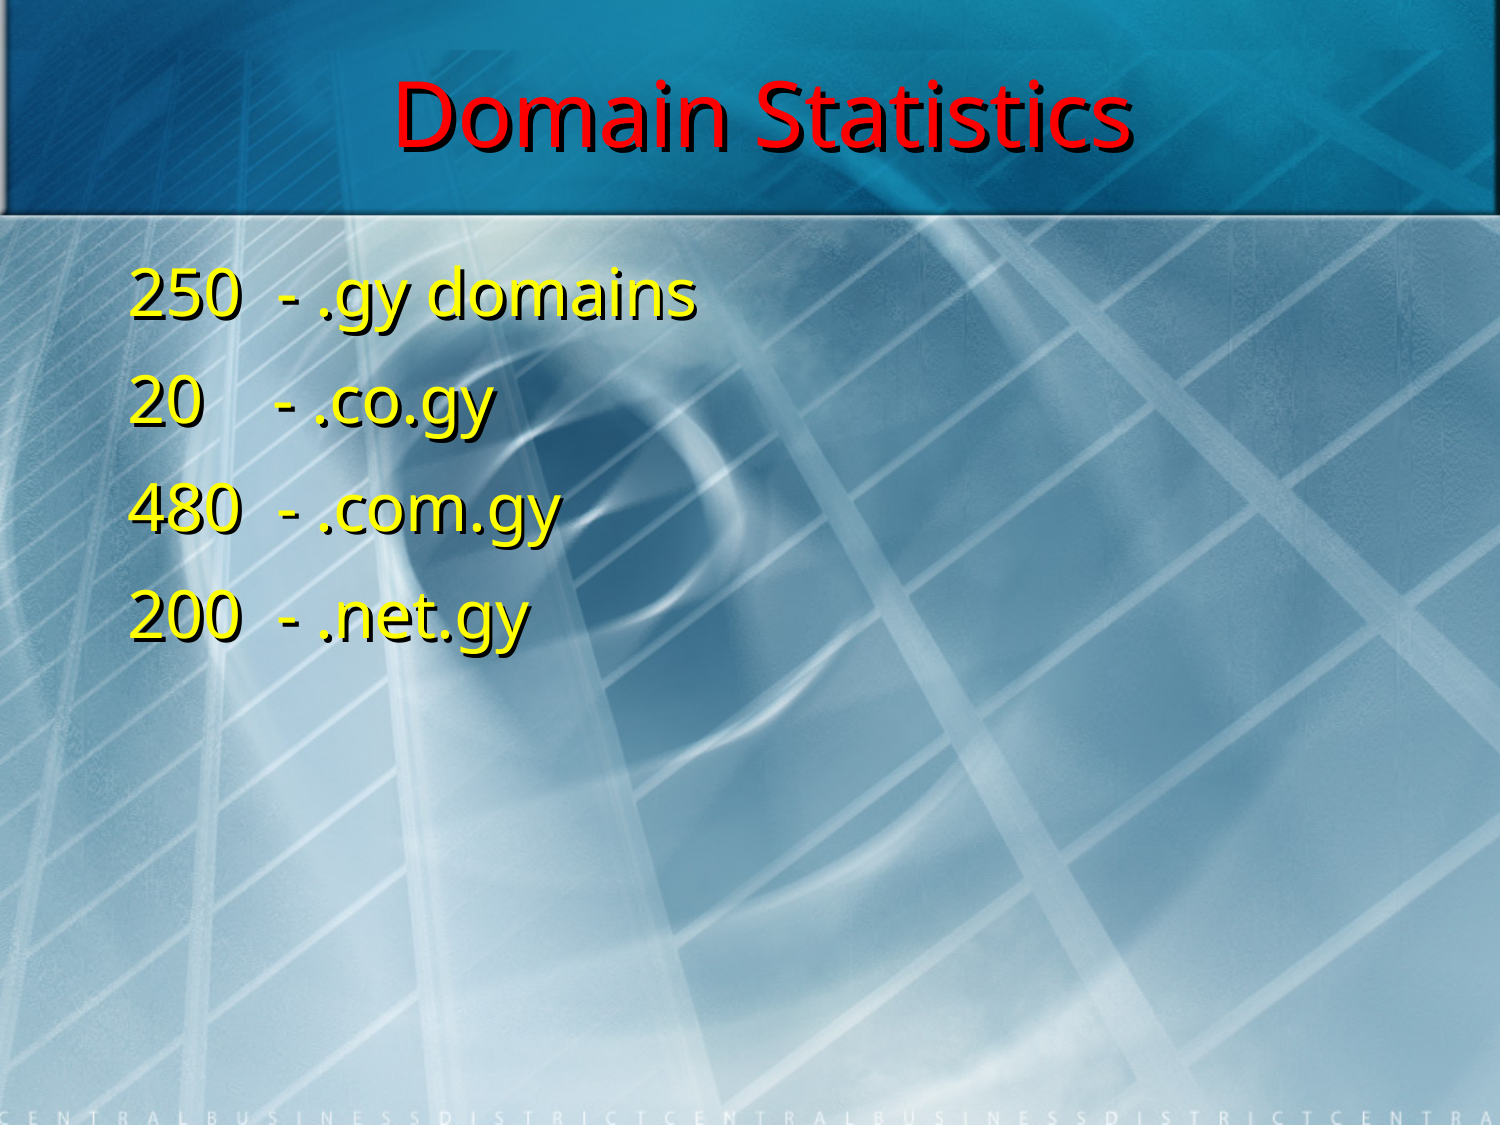

# Domain Statistics
250 - .gy domains
20 - .co.gy
480 - .com.gy
200 - .net.gy